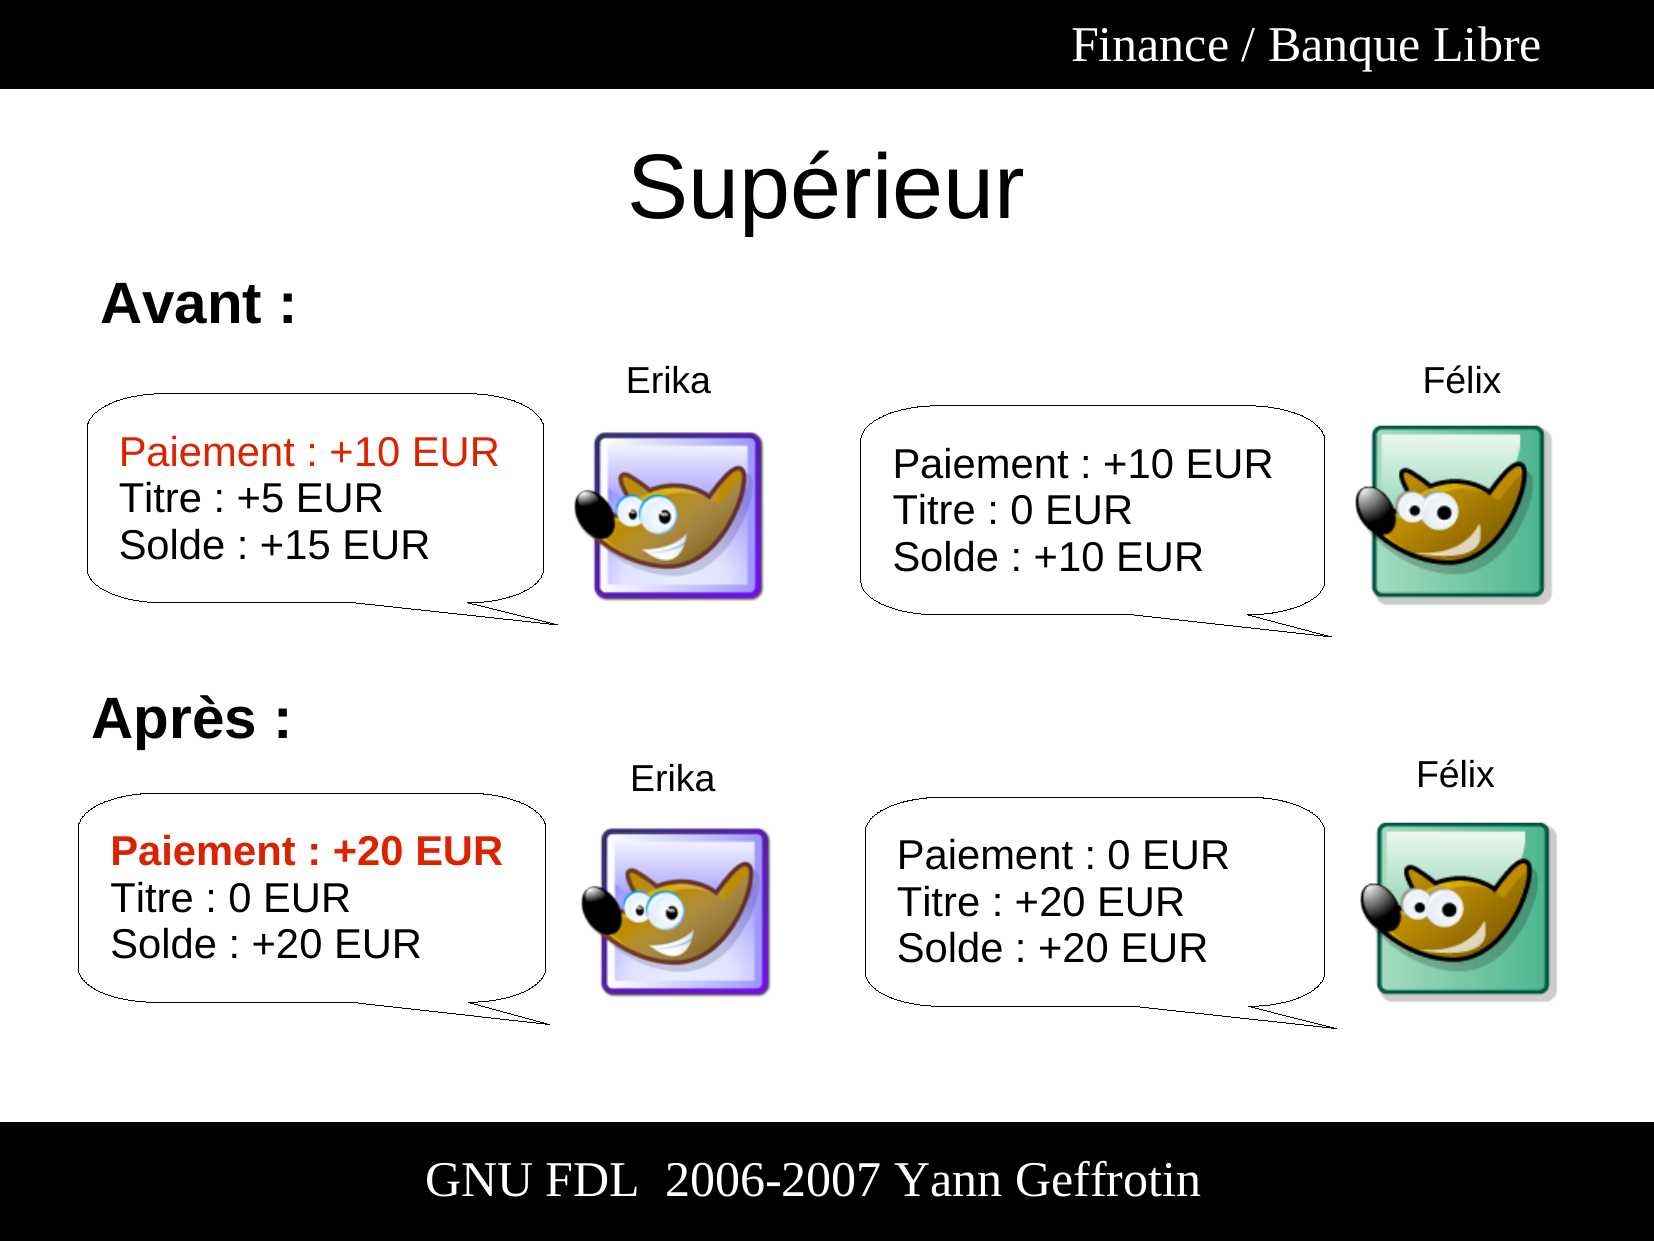

# Supérieur
Avant :
Erika
Félix
Paiement : +10 EUR
Titre : +5 EUR
Solde : +15 EUR
Paiement : +10 EUR
Titre : 0 EUR
Solde : +10 EUR
Après :
Félix
Erika
Paiement : +20 EUR
Titre : 0 EUR
Solde : +20 EUR
Paiement : 0 EUR
Titre : +20 EUR
Solde : +20 EUR